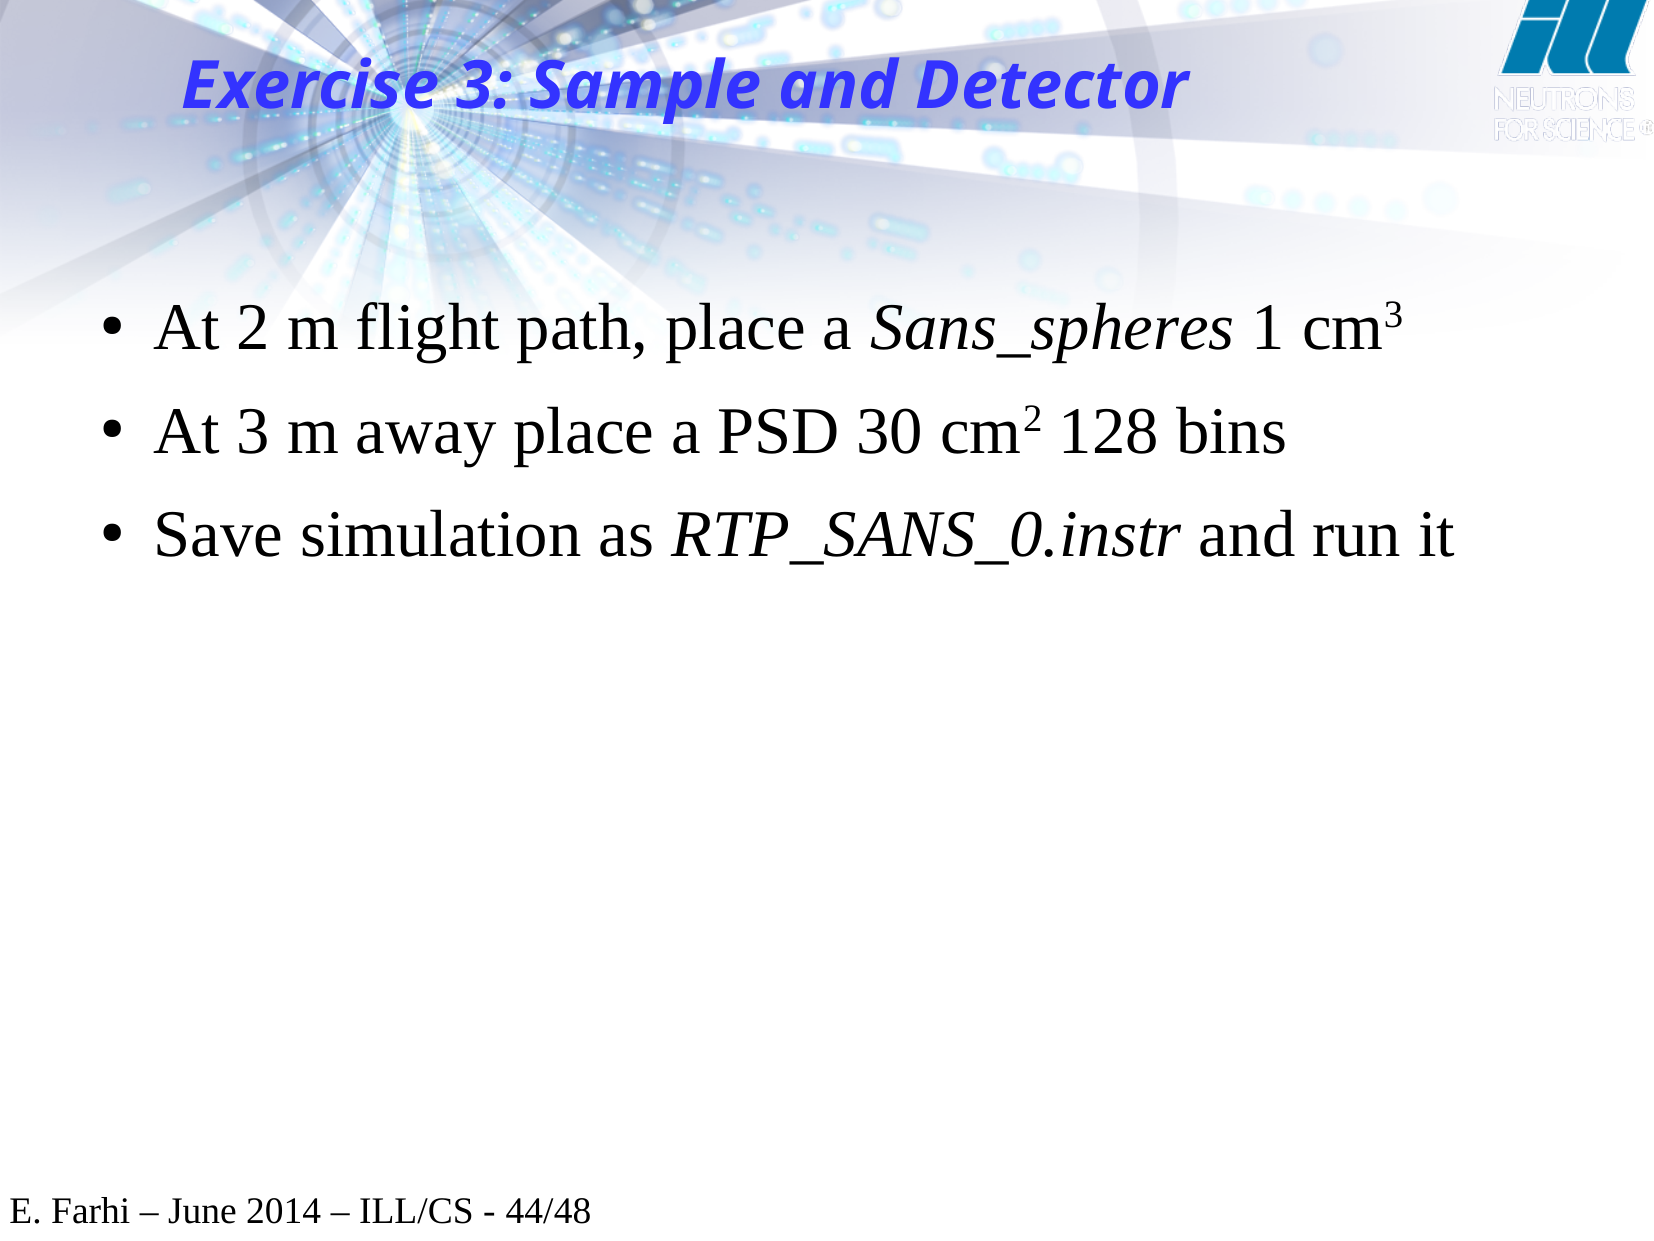

Exercise 3: Sample and Detector
#
At 2 m flight path, place a Sans_spheres 1 cm3
At 3 m away place a PSD 30 cm2 128 bins
Save simulation as RTP_SANS_0.instr and run it